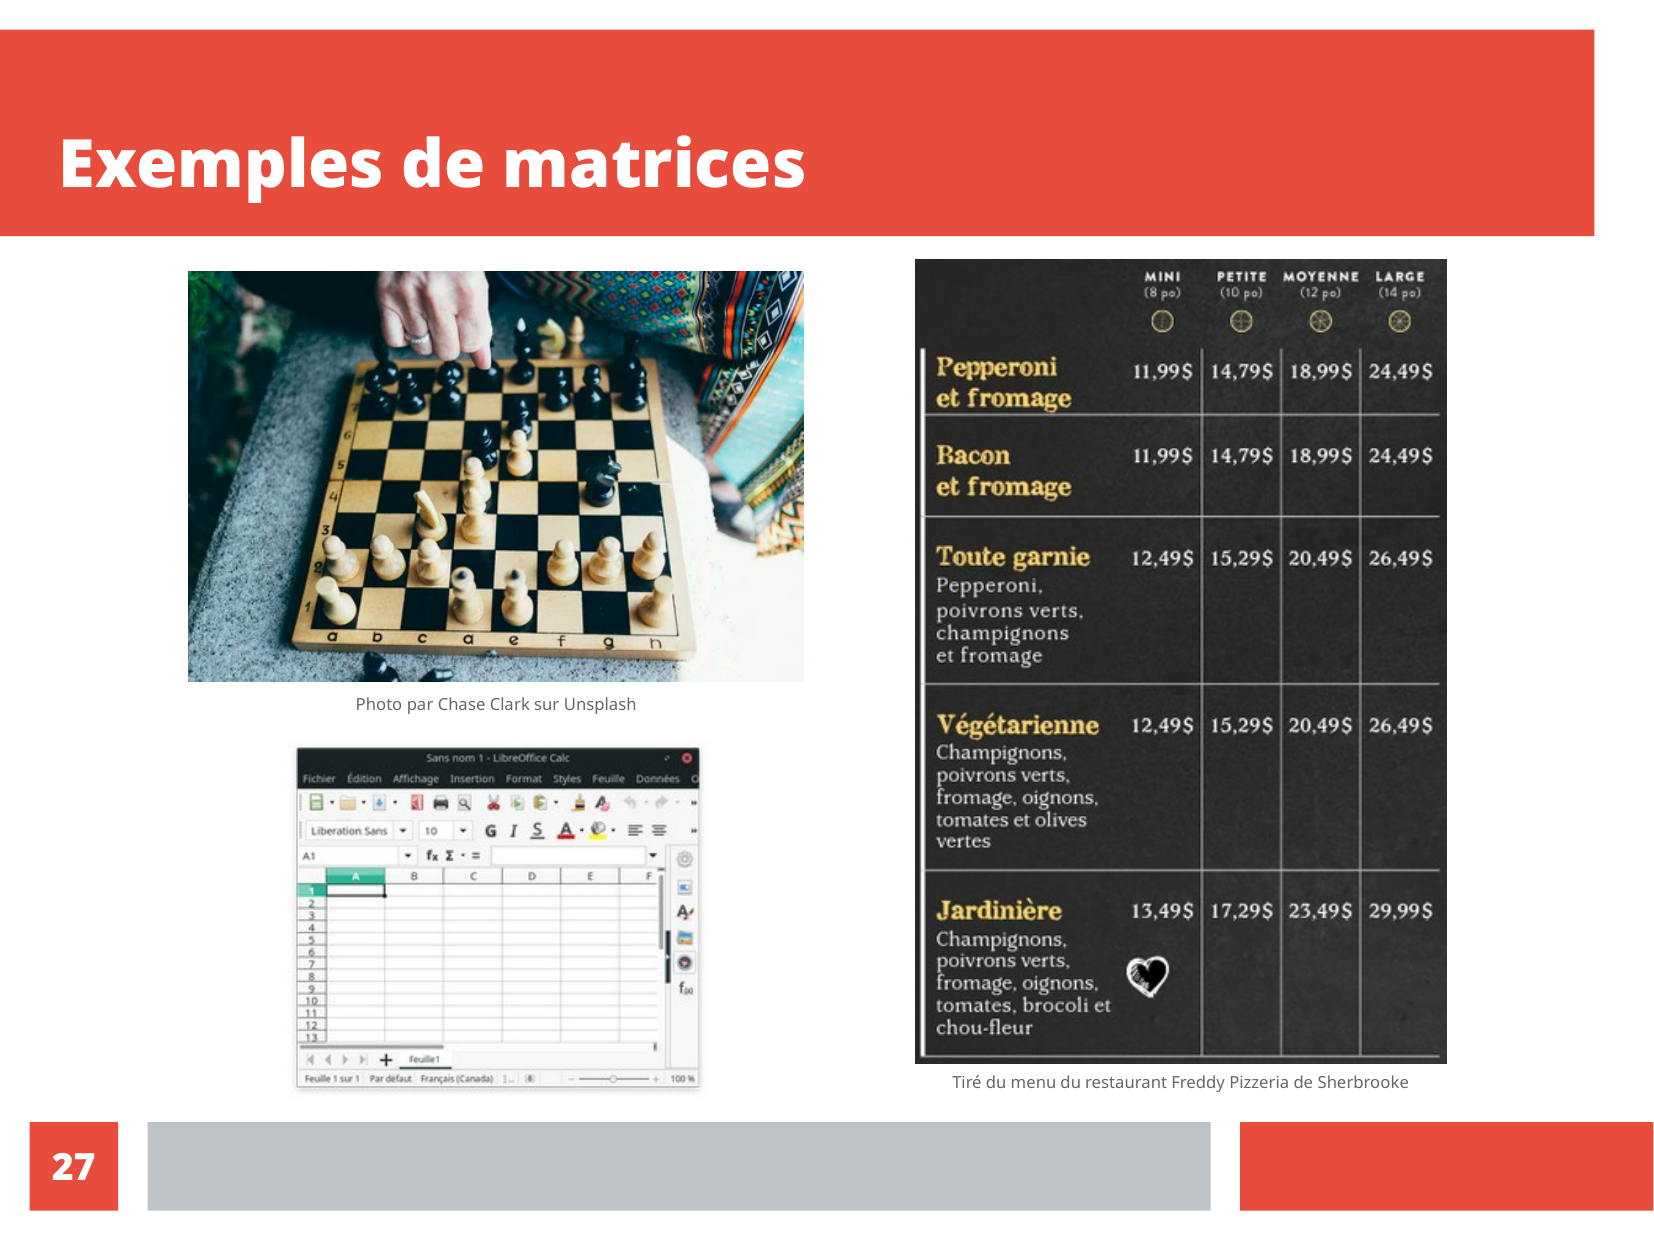

# Exemples de matrices
Photo par Chase Clark sur Unsplash
Tiré du menu du restaurant Freddy Pizzeria de Sherbrooke
27